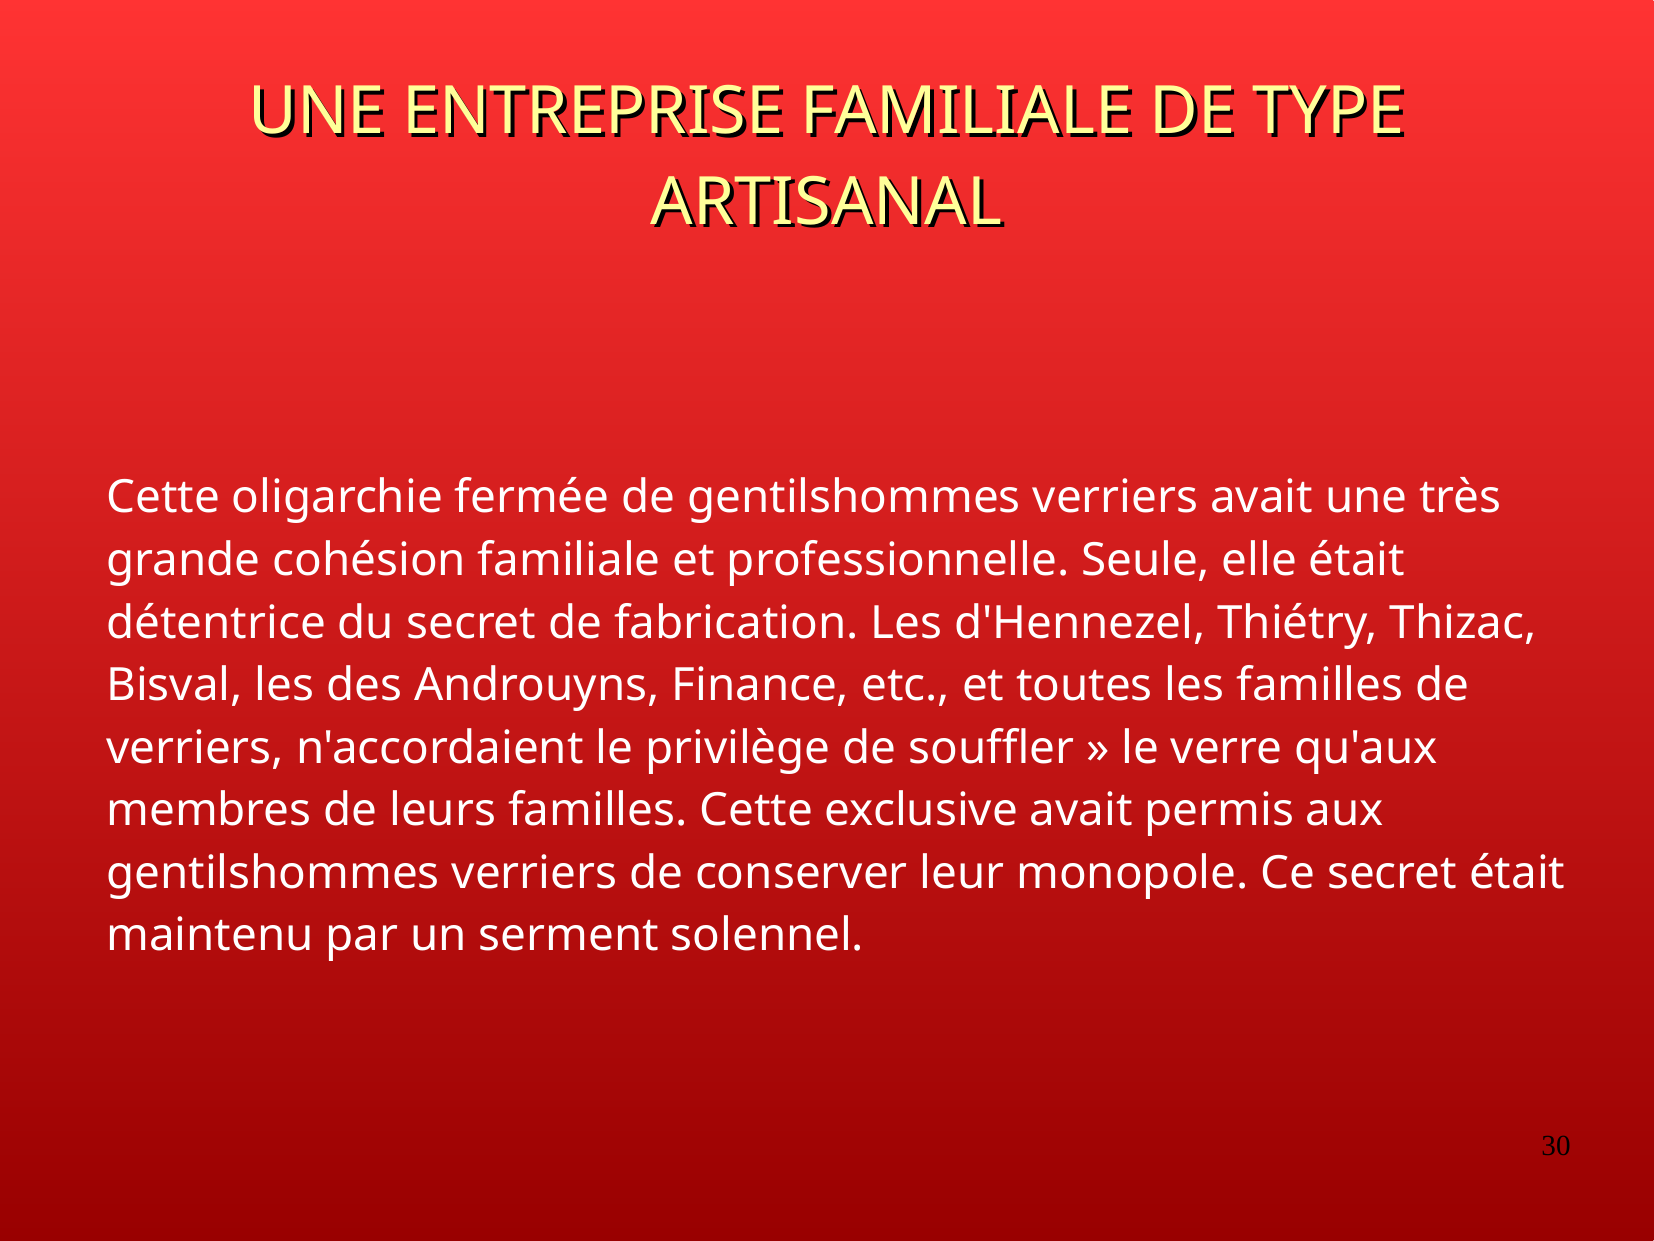

# UNE ENTREPRISE FAMILIALE DE TYPE ARTISANAL
Cette oligarchie fermée de gentilshommes verriers avait une très grande cohésion familiale et professionnelle. Seule, elle était détentrice du secret de fabrication. Les d'Hennezel, Thiétry, Thizac, Bisval, les des Androuyns, Finance, etc., et toutes les familles de verriers, n'accordaient le privilège de souffler » le verre qu'aux membres de leurs familles. Cette exclusive avait permis aux gentilshommes verriers de conserver leur monopole. Ce secret était maintenu par un serment solennel.
30